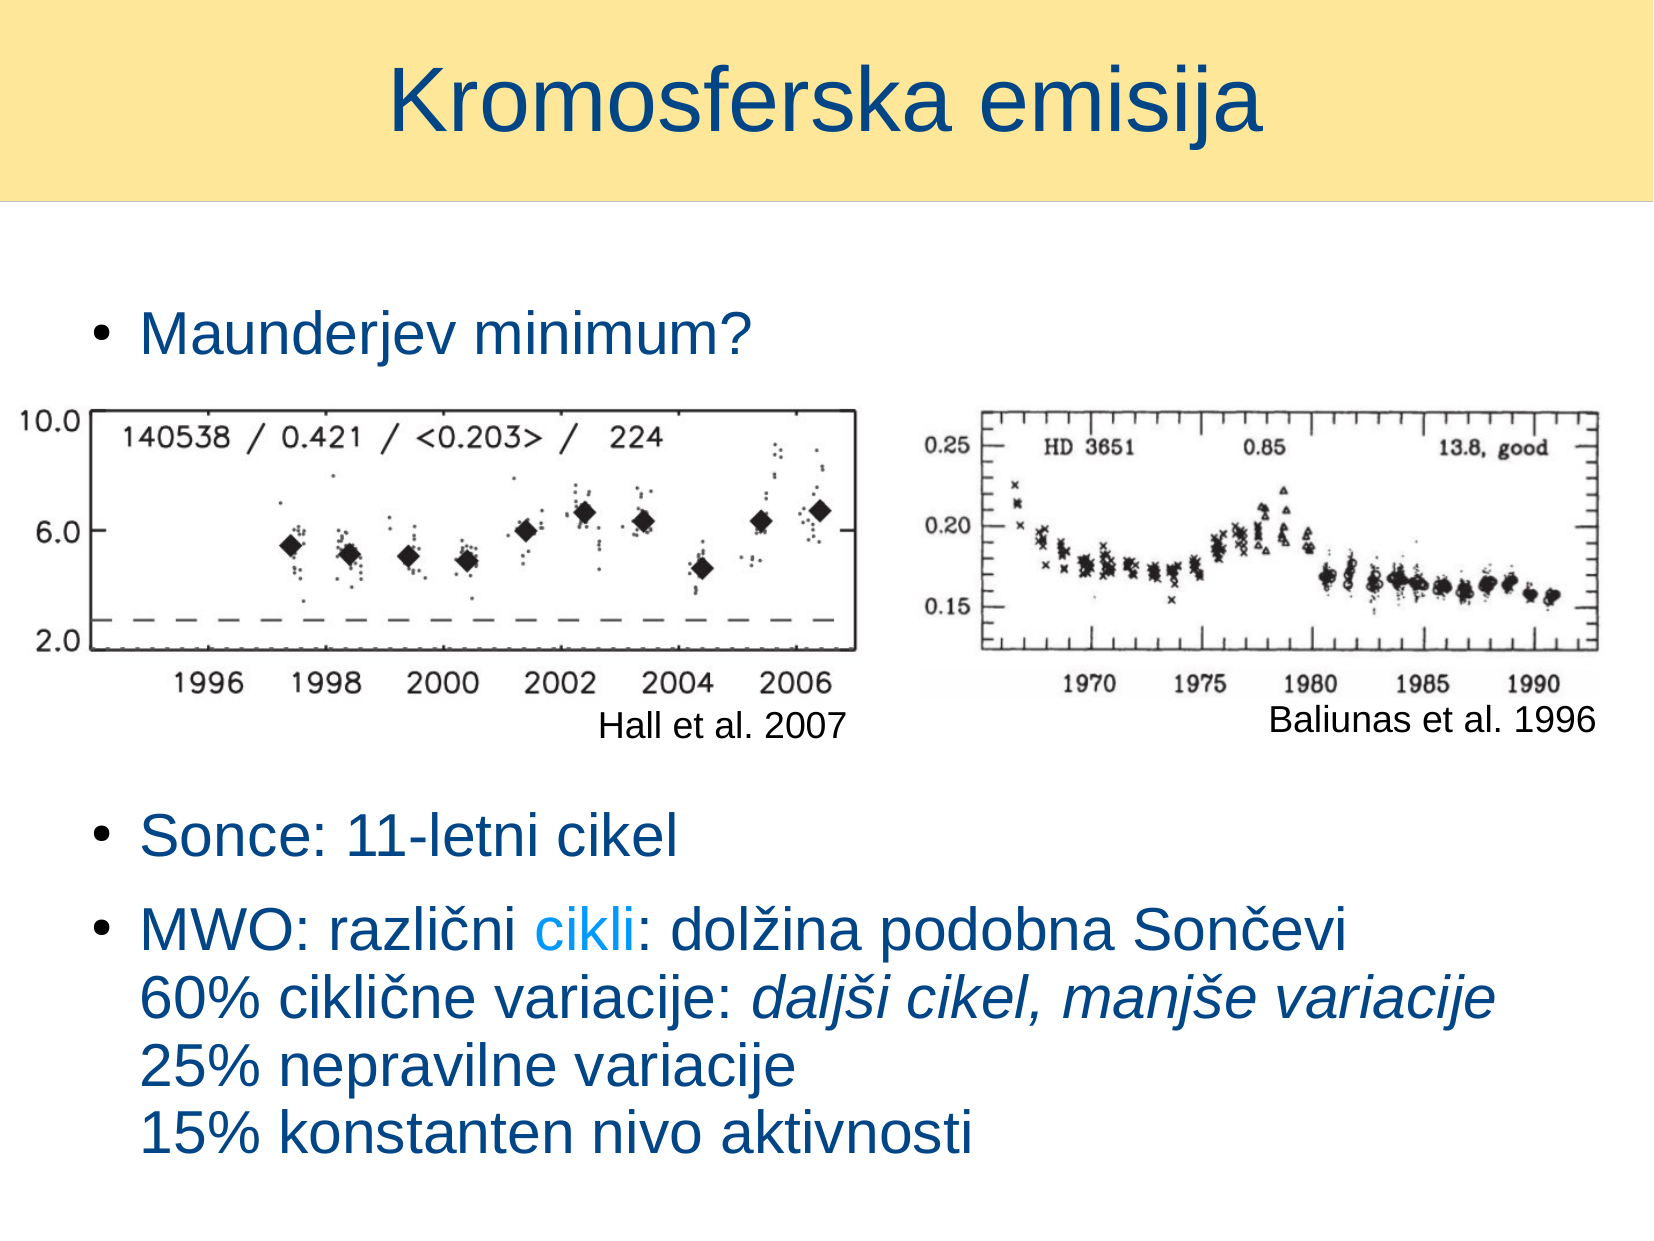

# Kromosferska emisija
Maunderjev minimum?
Sonce: 11-letni cikel
MWO: različni cikli: dolžina podobna Sončevi
60% ciklične variacije: daljši cikel, manjše variacije
25% nepravilne variacije
15% konstanten nivo aktivnosti
Baliunas et al. 1996
Hall et al. 2007